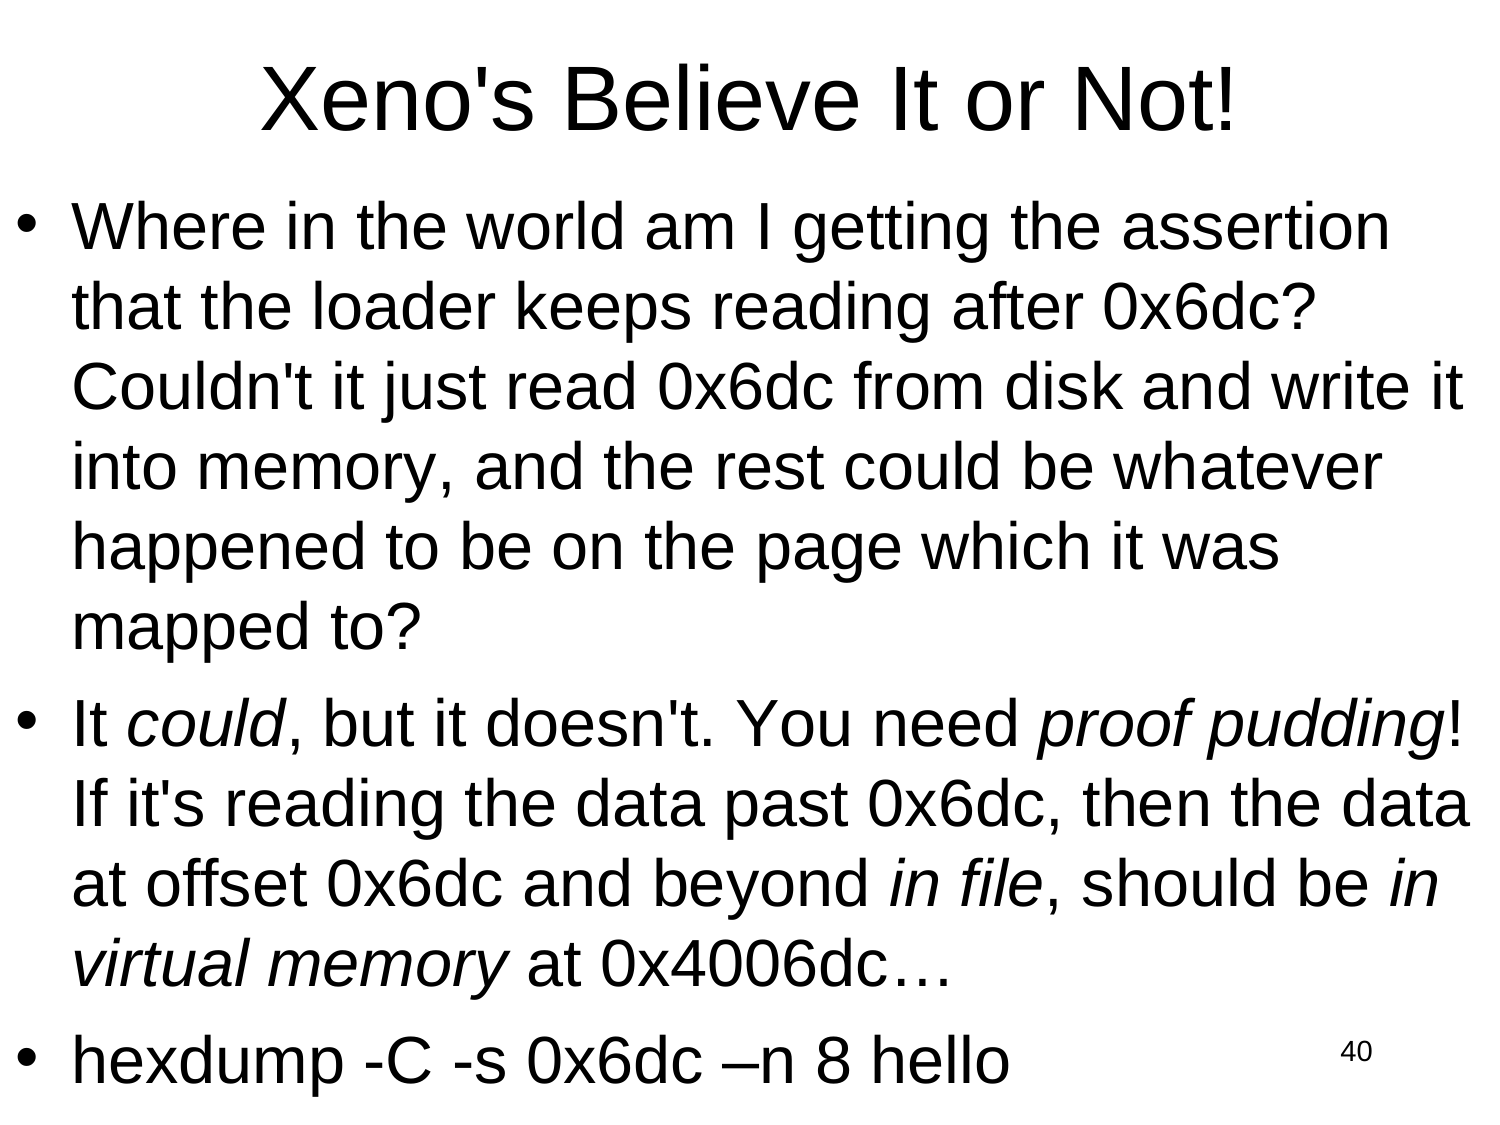

# Xeno's Believe It or Not!
Where in the world am I getting the assertion that the loader keeps reading after 0x6dc? Couldn't it just read 0x6dc from disk and write it into memory, and the rest could be whatever happened to be on the page which it was mapped to?
It could, but it doesn't. You need proof pudding! If it's reading the data past 0x6dc, then the data at offset 0x6dc and beyond in file, should be in virtual memory at 0x4006dc…
hexdump -C -s 0x6dc –n 8 hello